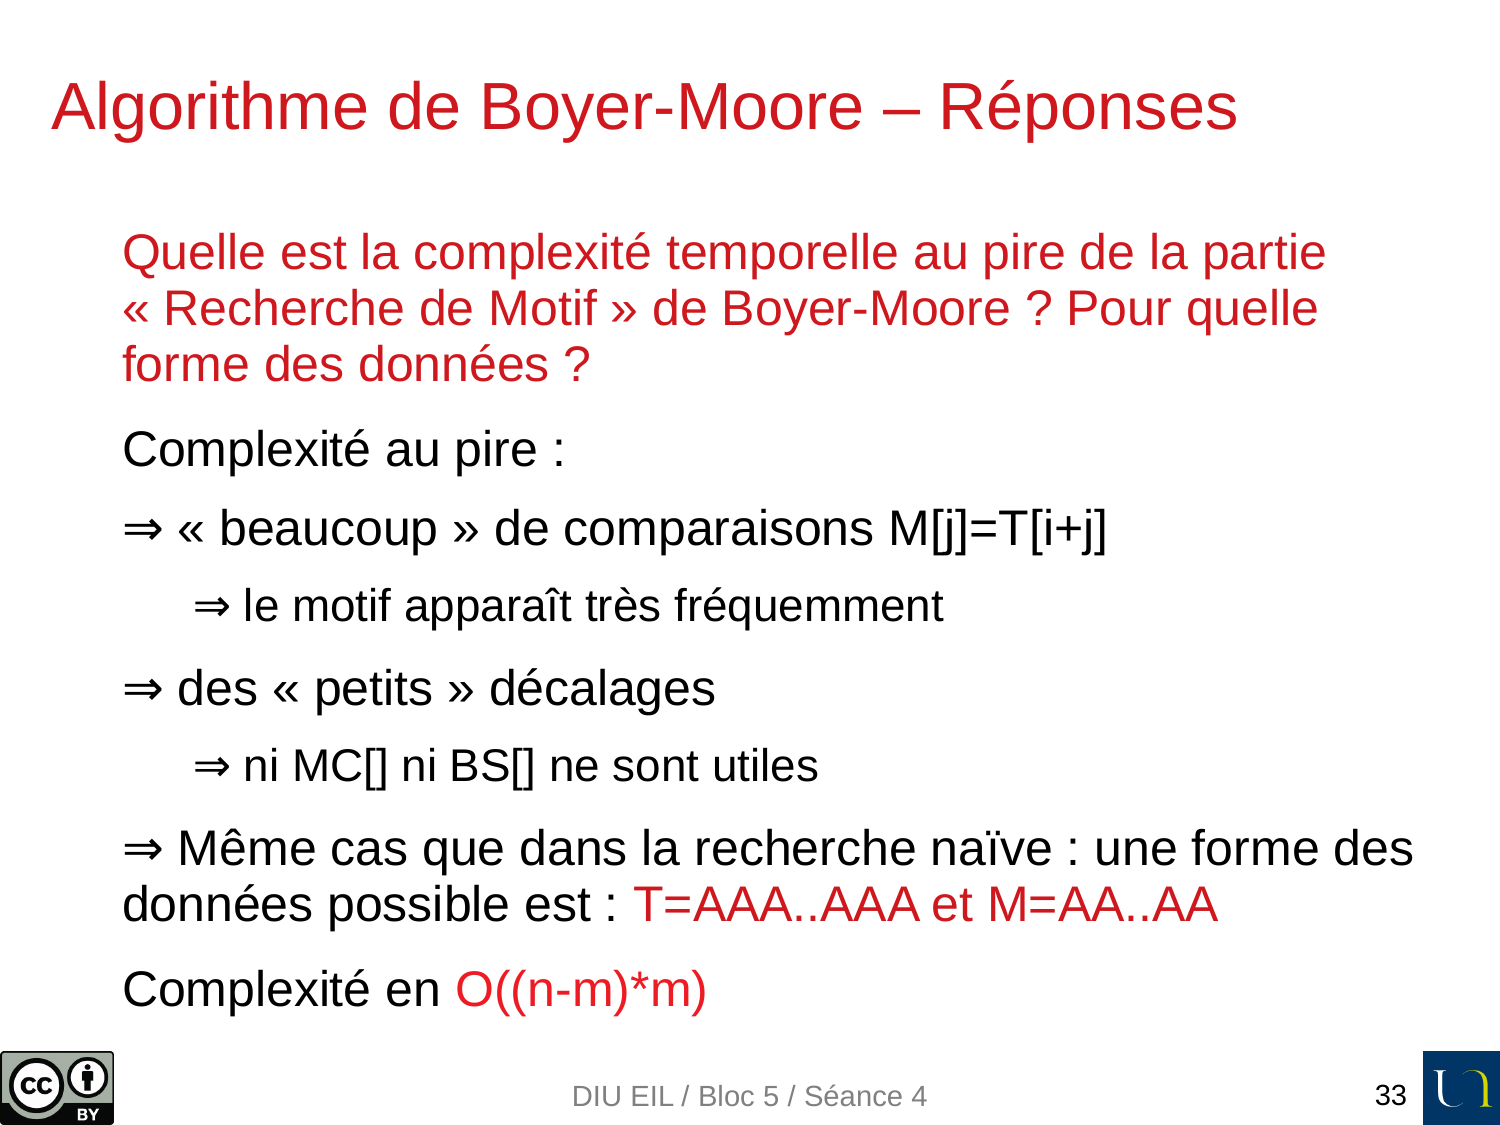

# Algorithme de Boyer-Moore – Réponses
Quelle est la complexité temporelle au pire de la partie « Recherche de Motif » de Boyer-Moore ? Pour quelle forme des données ?
Complexité au pire :
⇒ « beaucoup » de comparaisons M[j]=T[i+j]
⇒ le motif apparaît très fréquemment
⇒ des « petits » décalages
⇒ ni MC[] ni BS[] ne sont utiles
⇒ Même cas que dans la recherche naïve : une forme des données possible est : T=AAA..AAA et M=AA..AA
Complexité en O((n-m)*m)
33